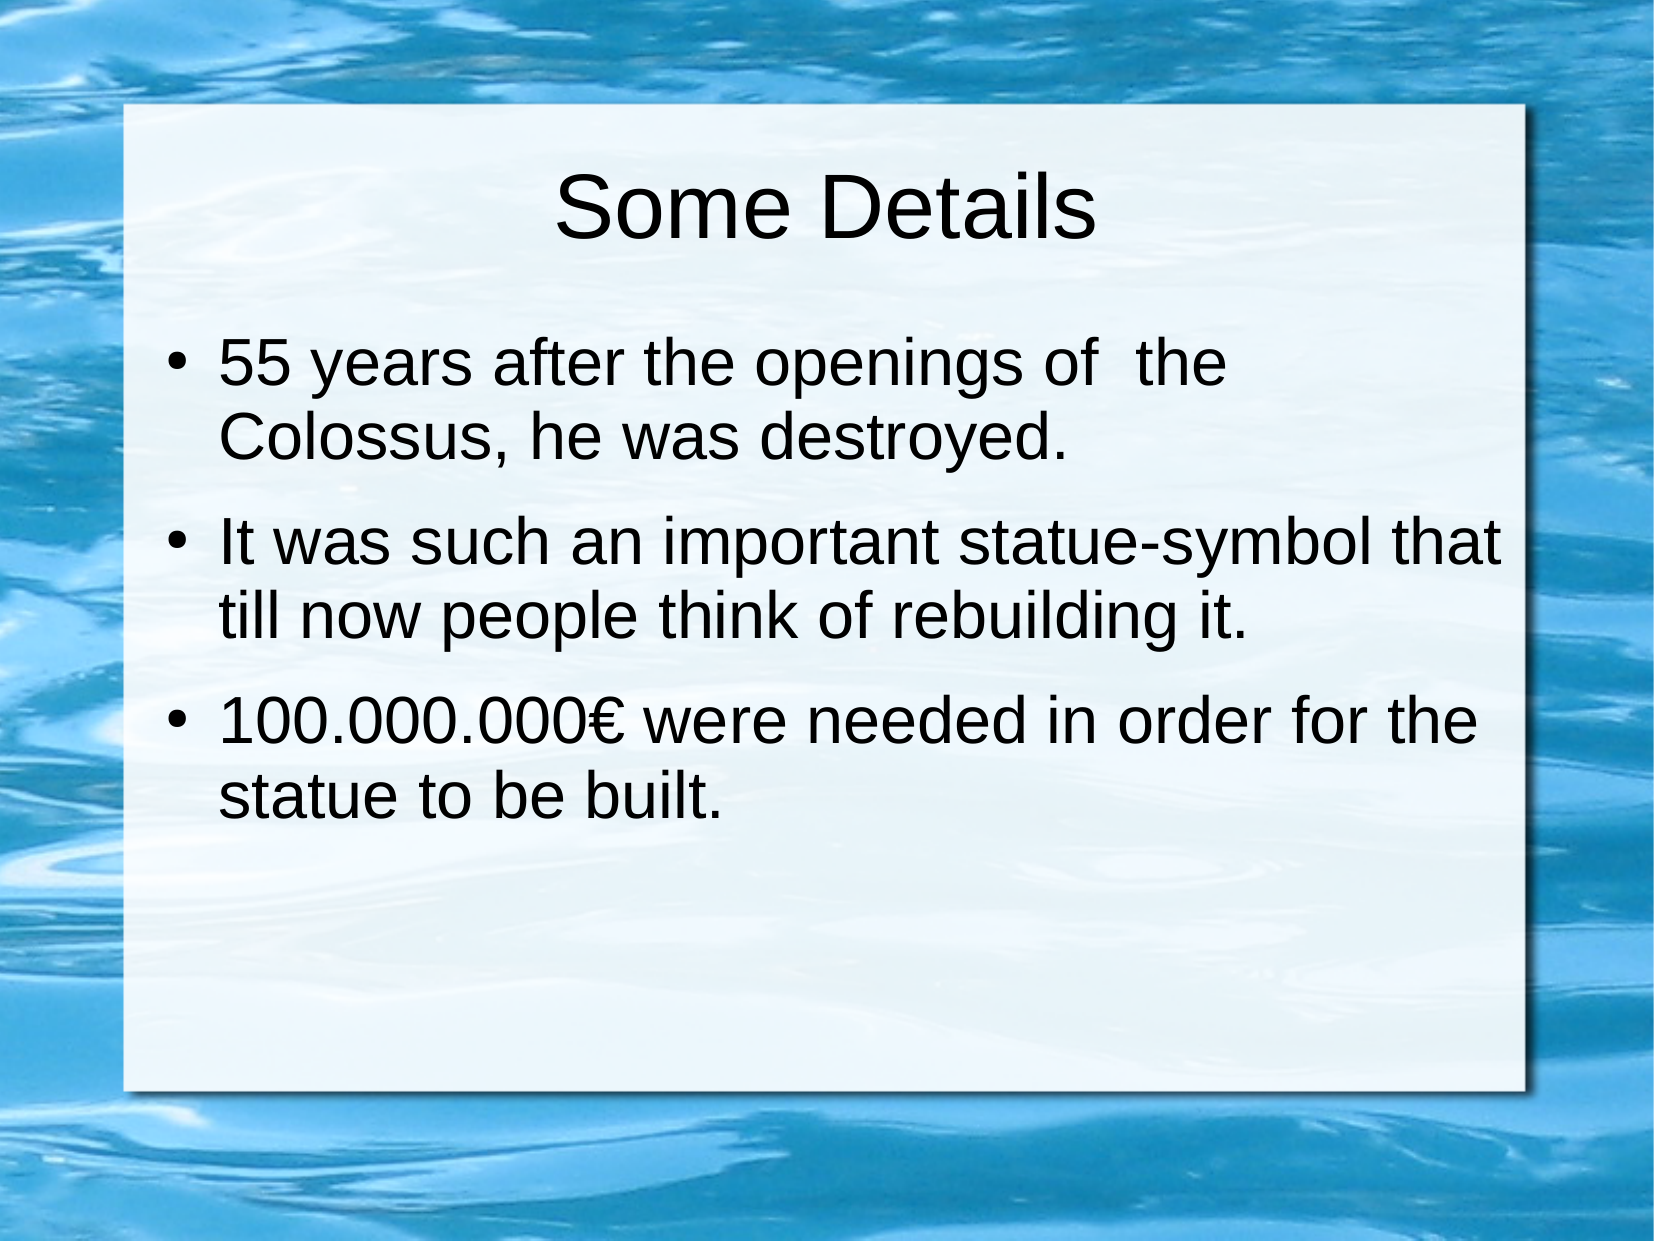

# Some Details
55 years after the openings of the Colossus, he was destroyed.
It was such an important statue-symbol that till now people think of rebuilding it.
100.000.000€ were needed in order for the statue to be built.